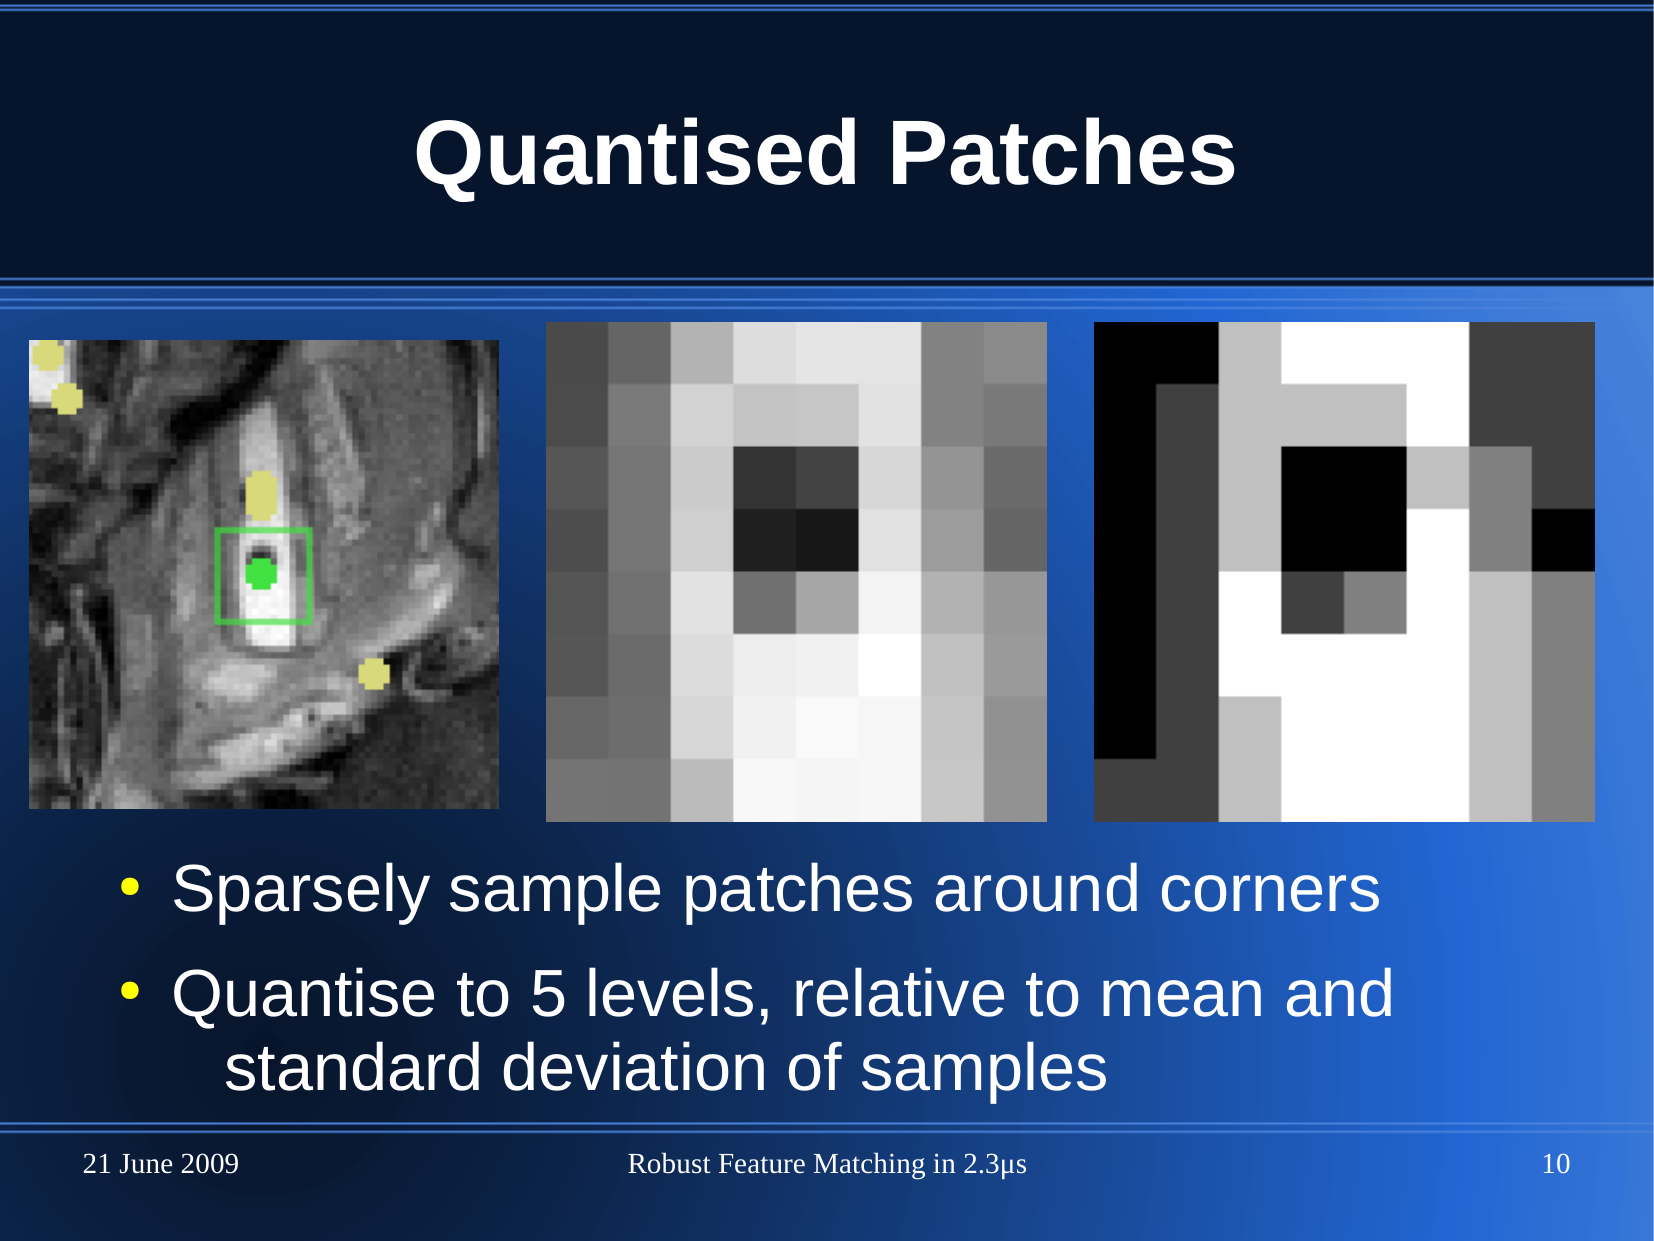

Quantised Patches
# Sparsely sample patches around corners
Quantise to 5 levels, relative to mean and standard deviation of samples
21 June 2009
Robust Feature Matching in 2.3μs
10